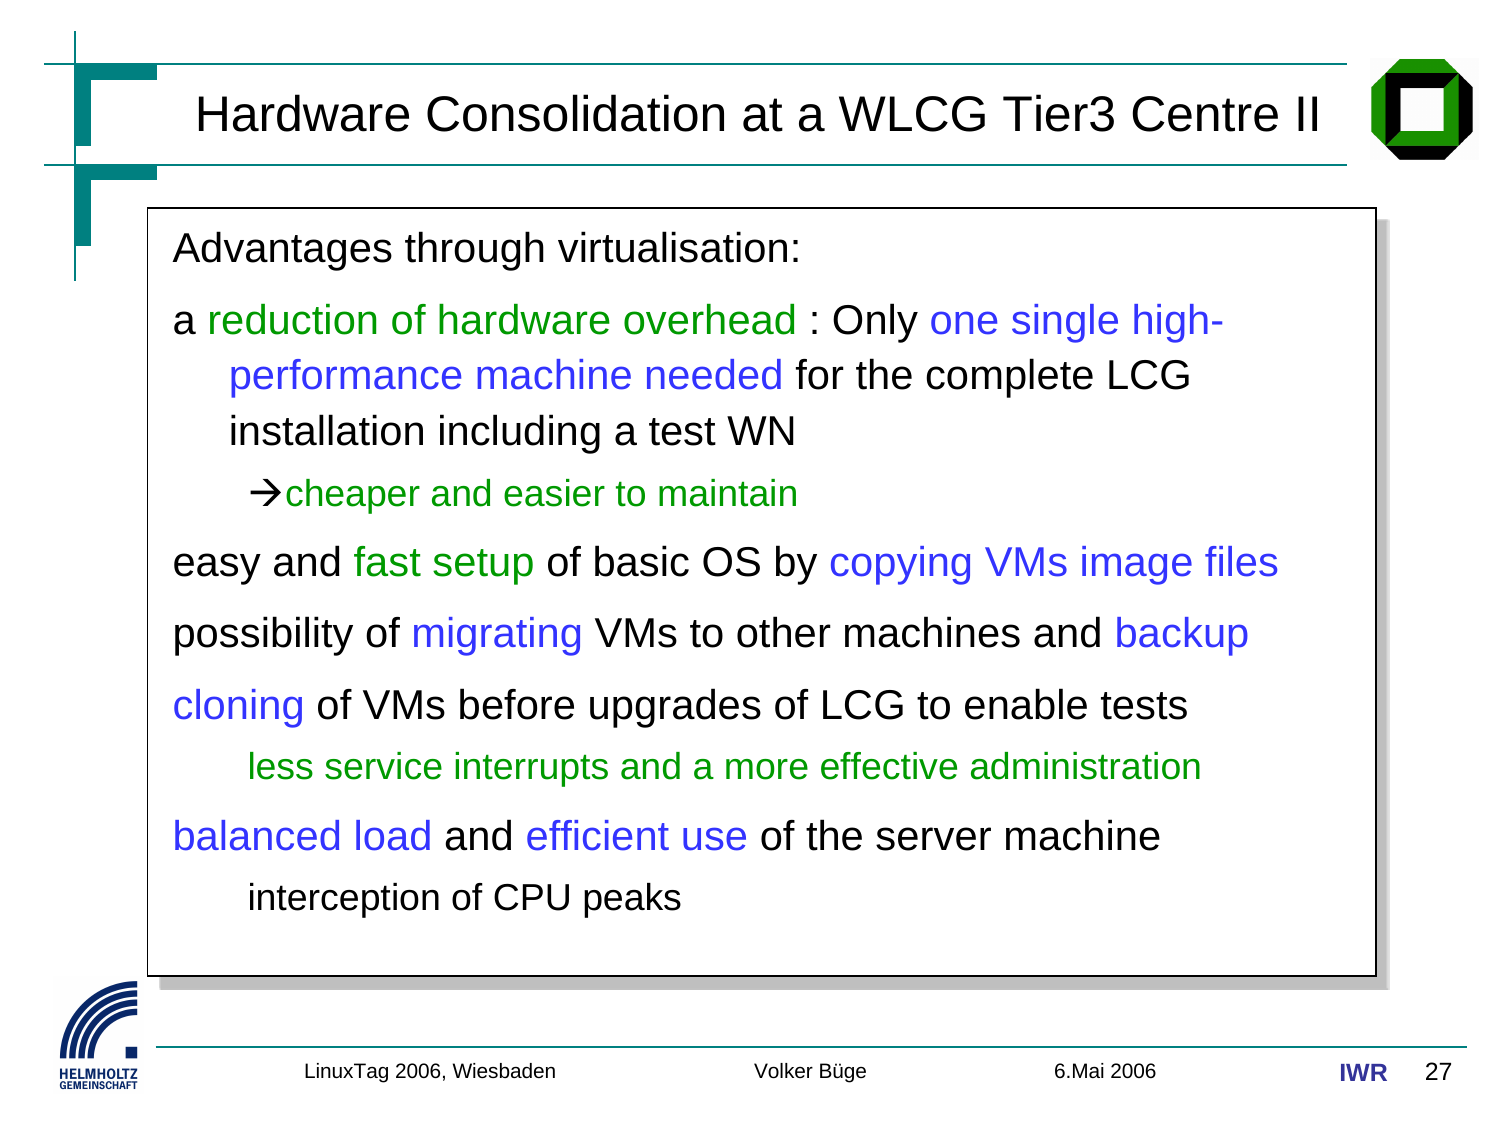

# Hardware Consolidation at a WLCG Tier3 Centre II
Advantages through virtualisation:
a reduction of hardware overhead : Only one single high- performance machine needed for the complete LCG installation including a test WN
cheaper and easier to maintain
easy and fast setup of basic OS by copying VMs image files
possibility of migrating VMs to other machines and backup
cloning of VMs before upgrades of LCG to enable tests
less service interrupts and a more effective administration
balanced load and efficient use of the server machine
interception of CPU peaks
27